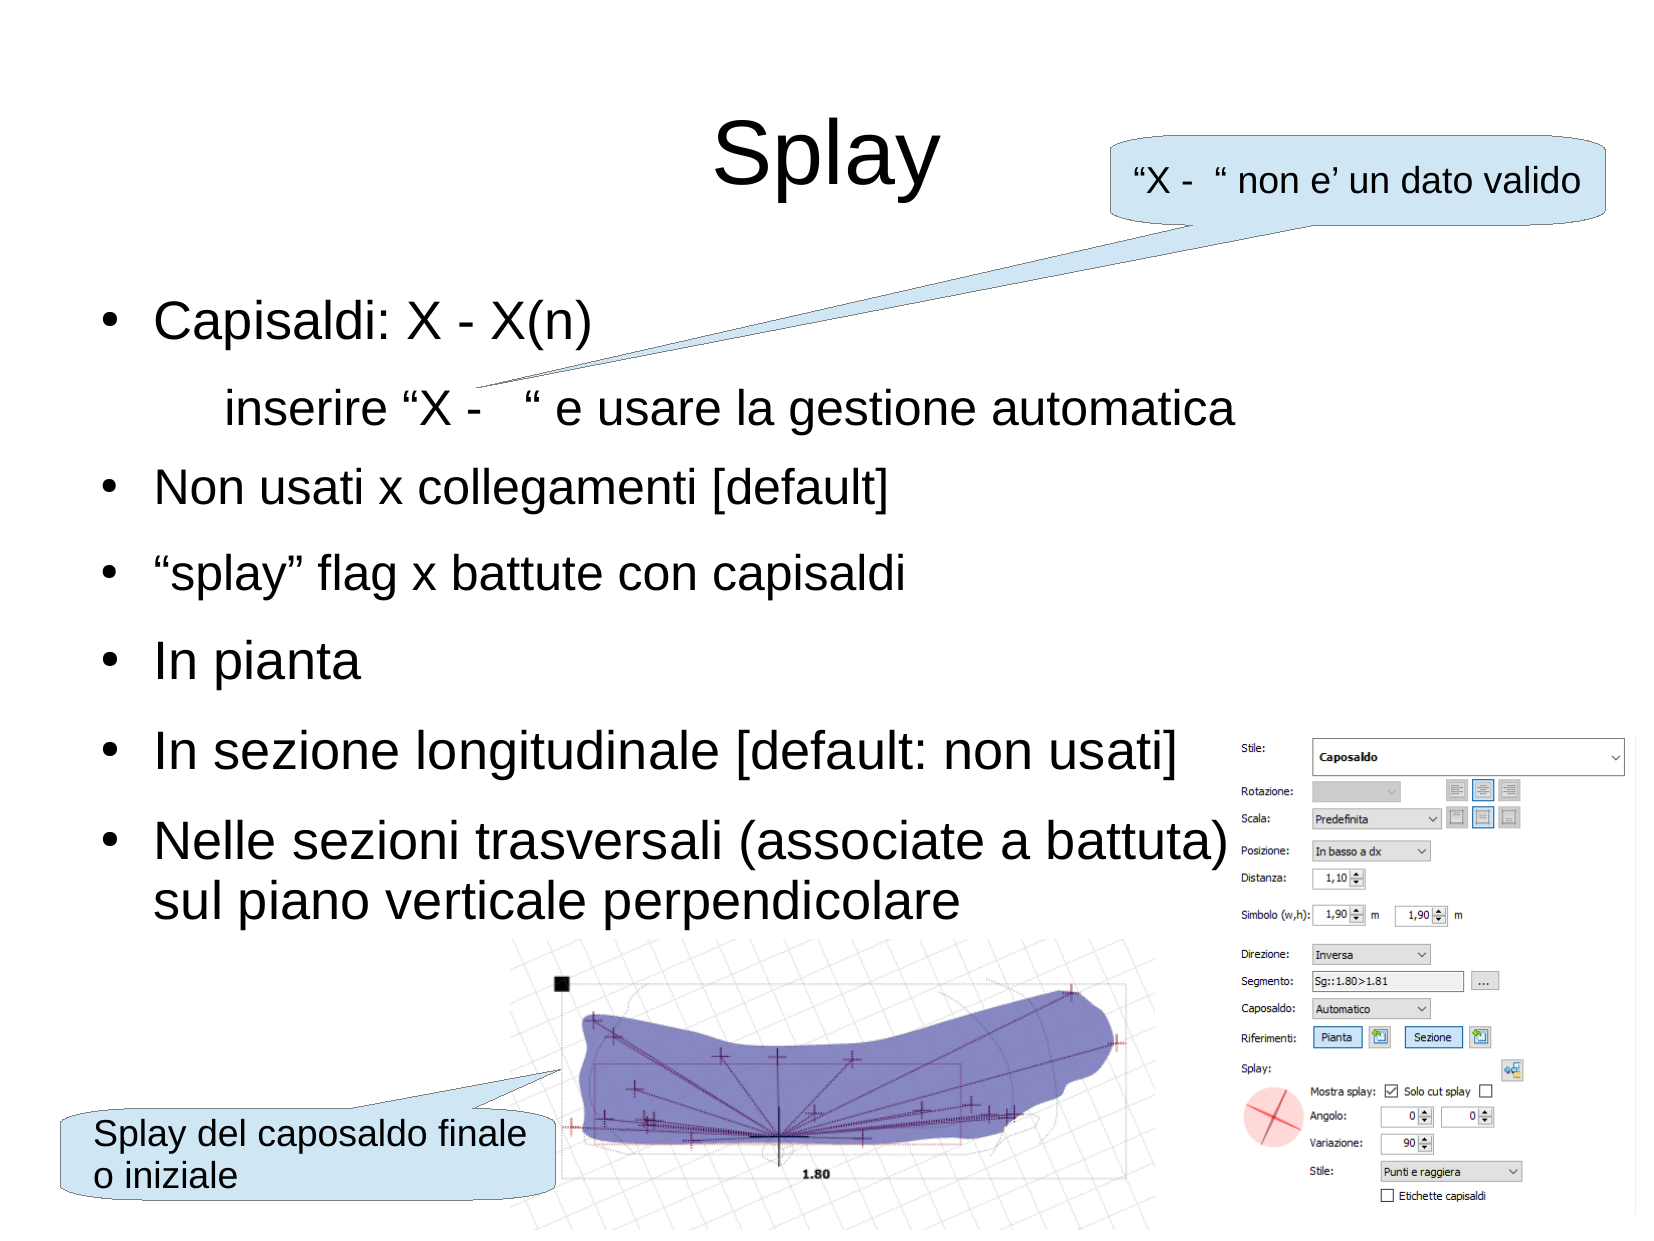

# Splay
“X - “ non e’ un dato valido
Capisaldi: X - X(n)
inserire “X - “ e usare la gestione automatica
Non usati x collegamenti [default]
“splay” flag x battute con capisaldi
In pianta
In sezione longitudinale [default: non usati]
Nelle sezioni trasversali (associate a battuta)
sul piano verticale perpendicolare
Splay del caposaldo finale
o iniziale